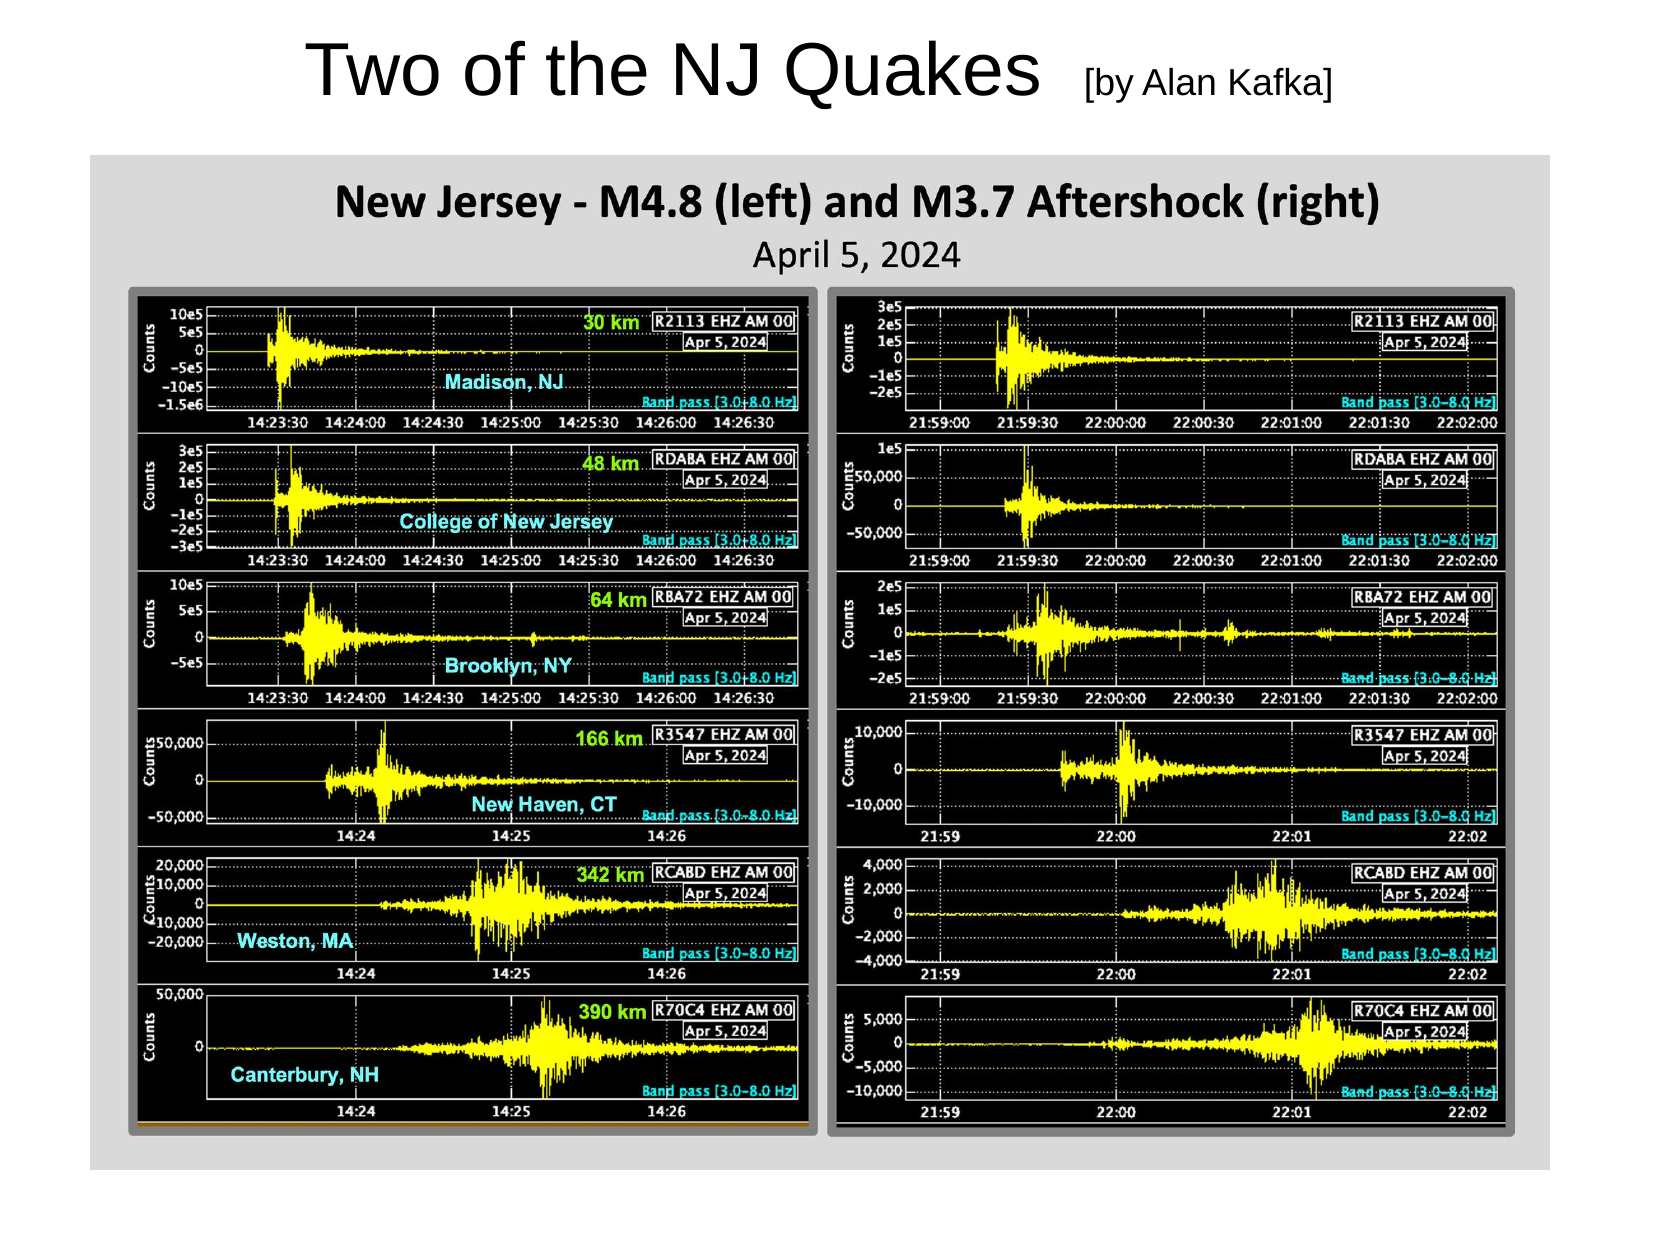

# Two of the NJ Quakes [by Alan Kafka]